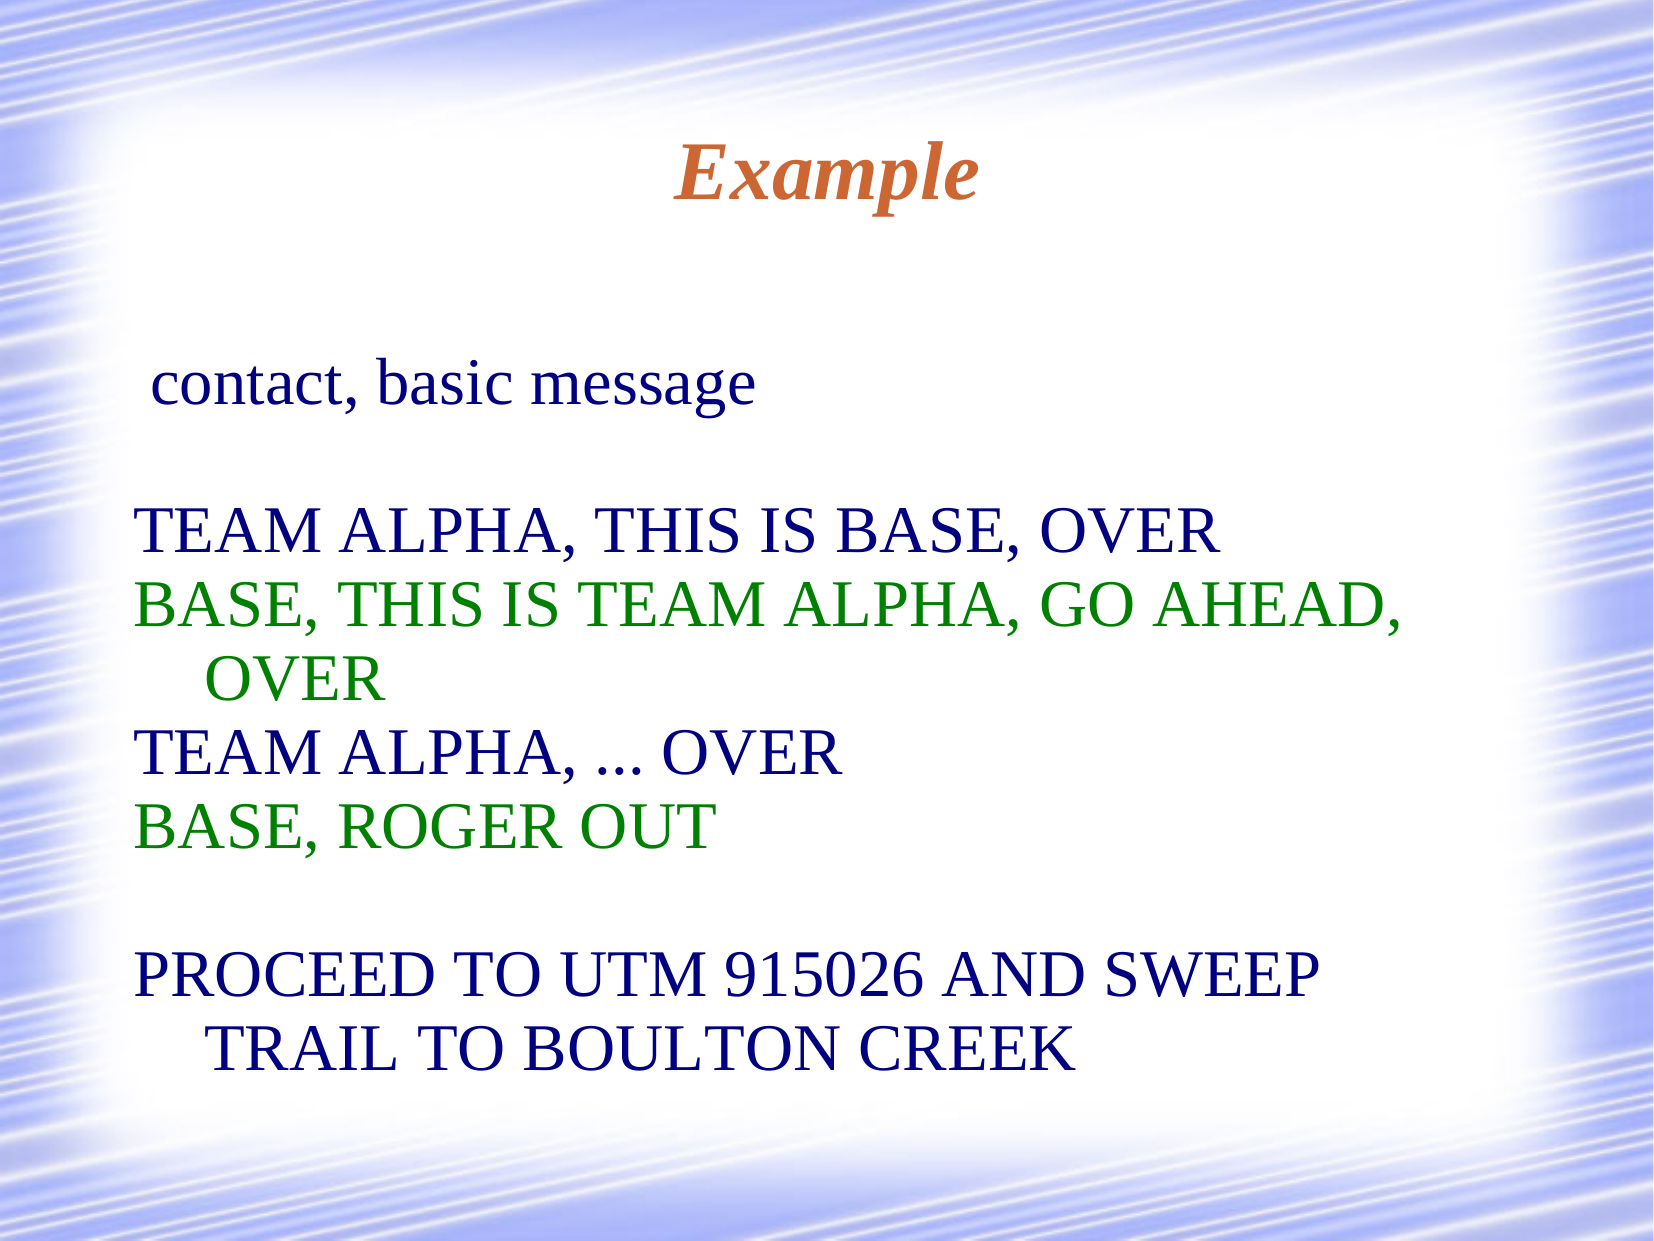

# Example
 contact, basic message
TEAM ALPHA, THIS IS BASE, OVER
BASE, THIS IS TEAM ALPHA, GO AHEAD, OVER
TEAM ALPHA, ... OVER
BASE, ROGER OUT
PROCEED TO UTM 915026 AND SWEEP TRAIL TO BOULTON CREEK